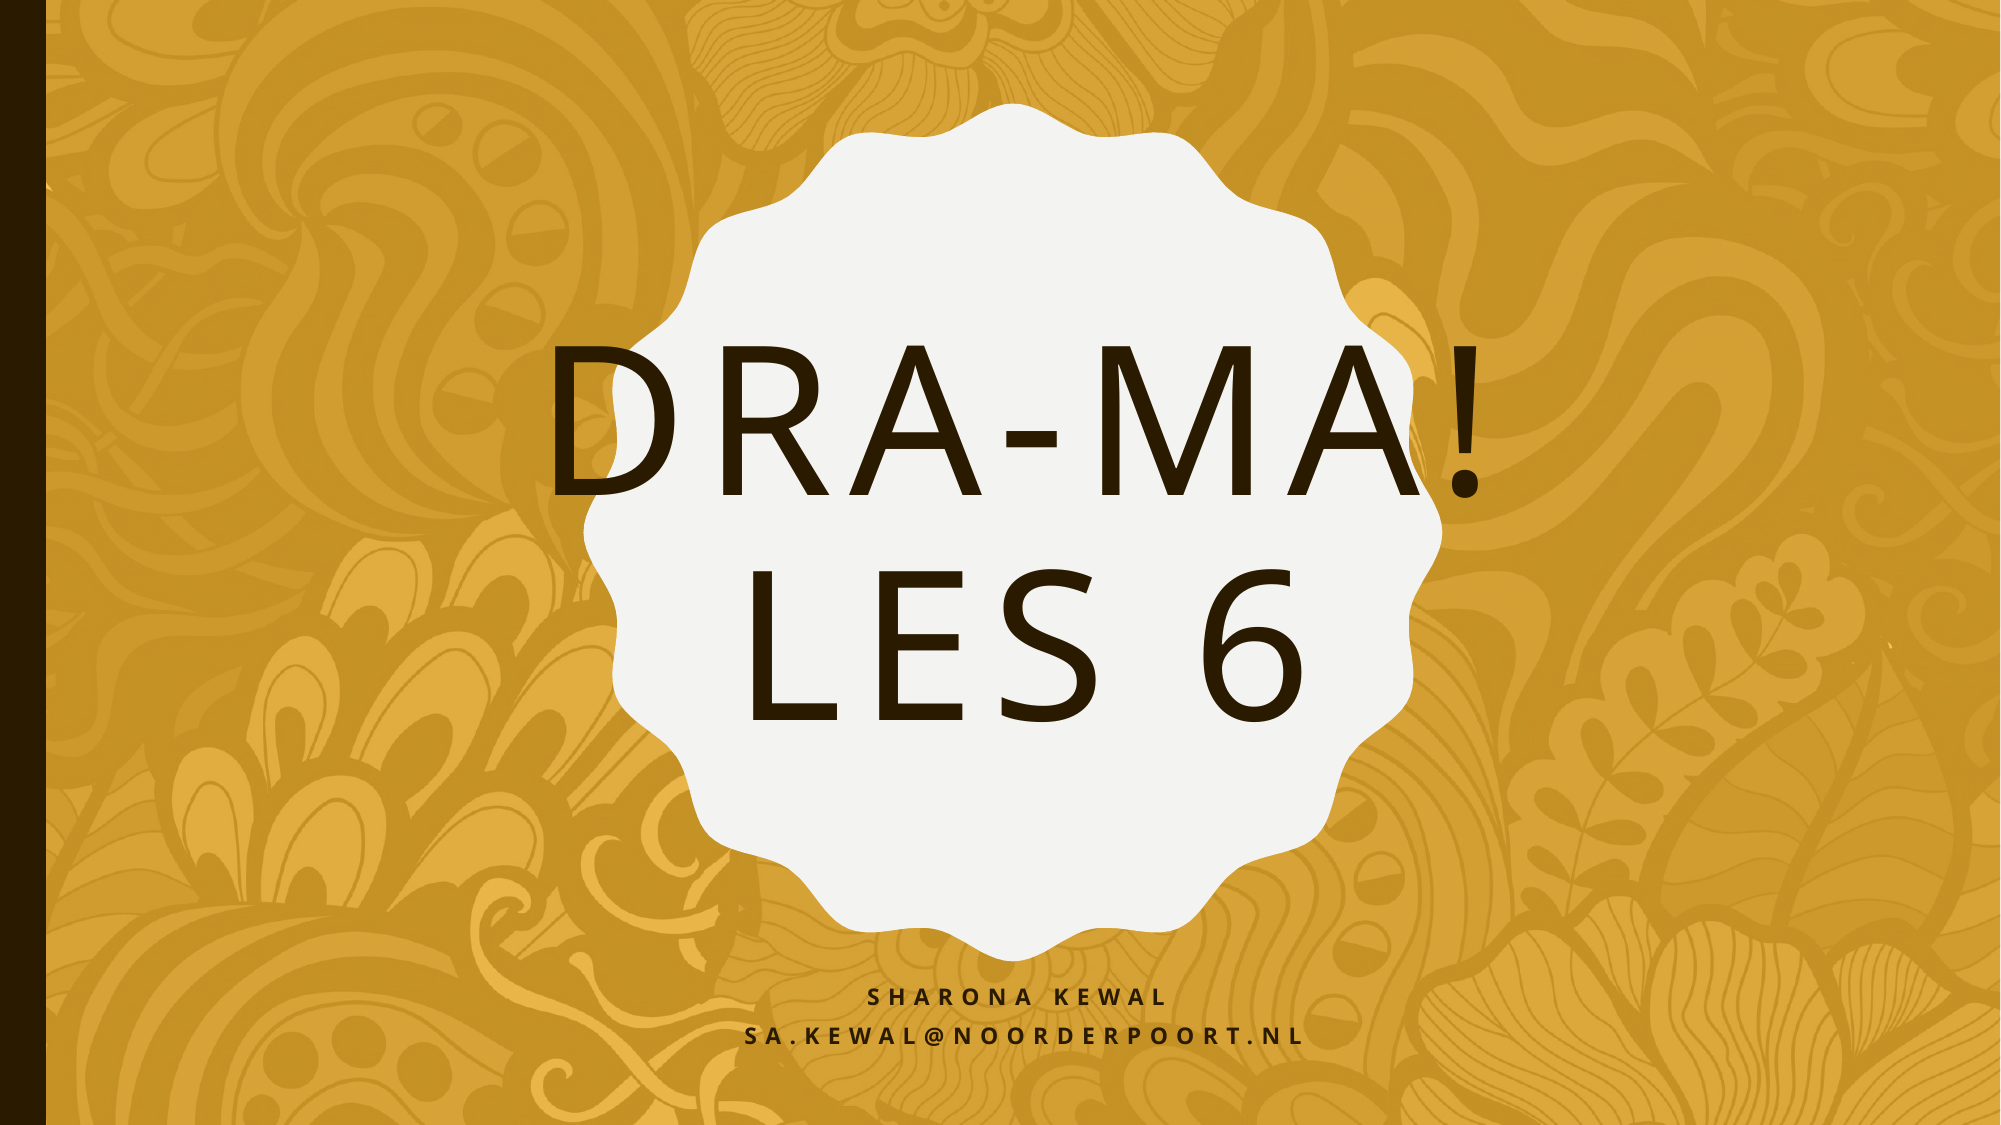

# Dra-ma! les 6
Sharona Kewal
Sa.kewal@noorderpoort.nl